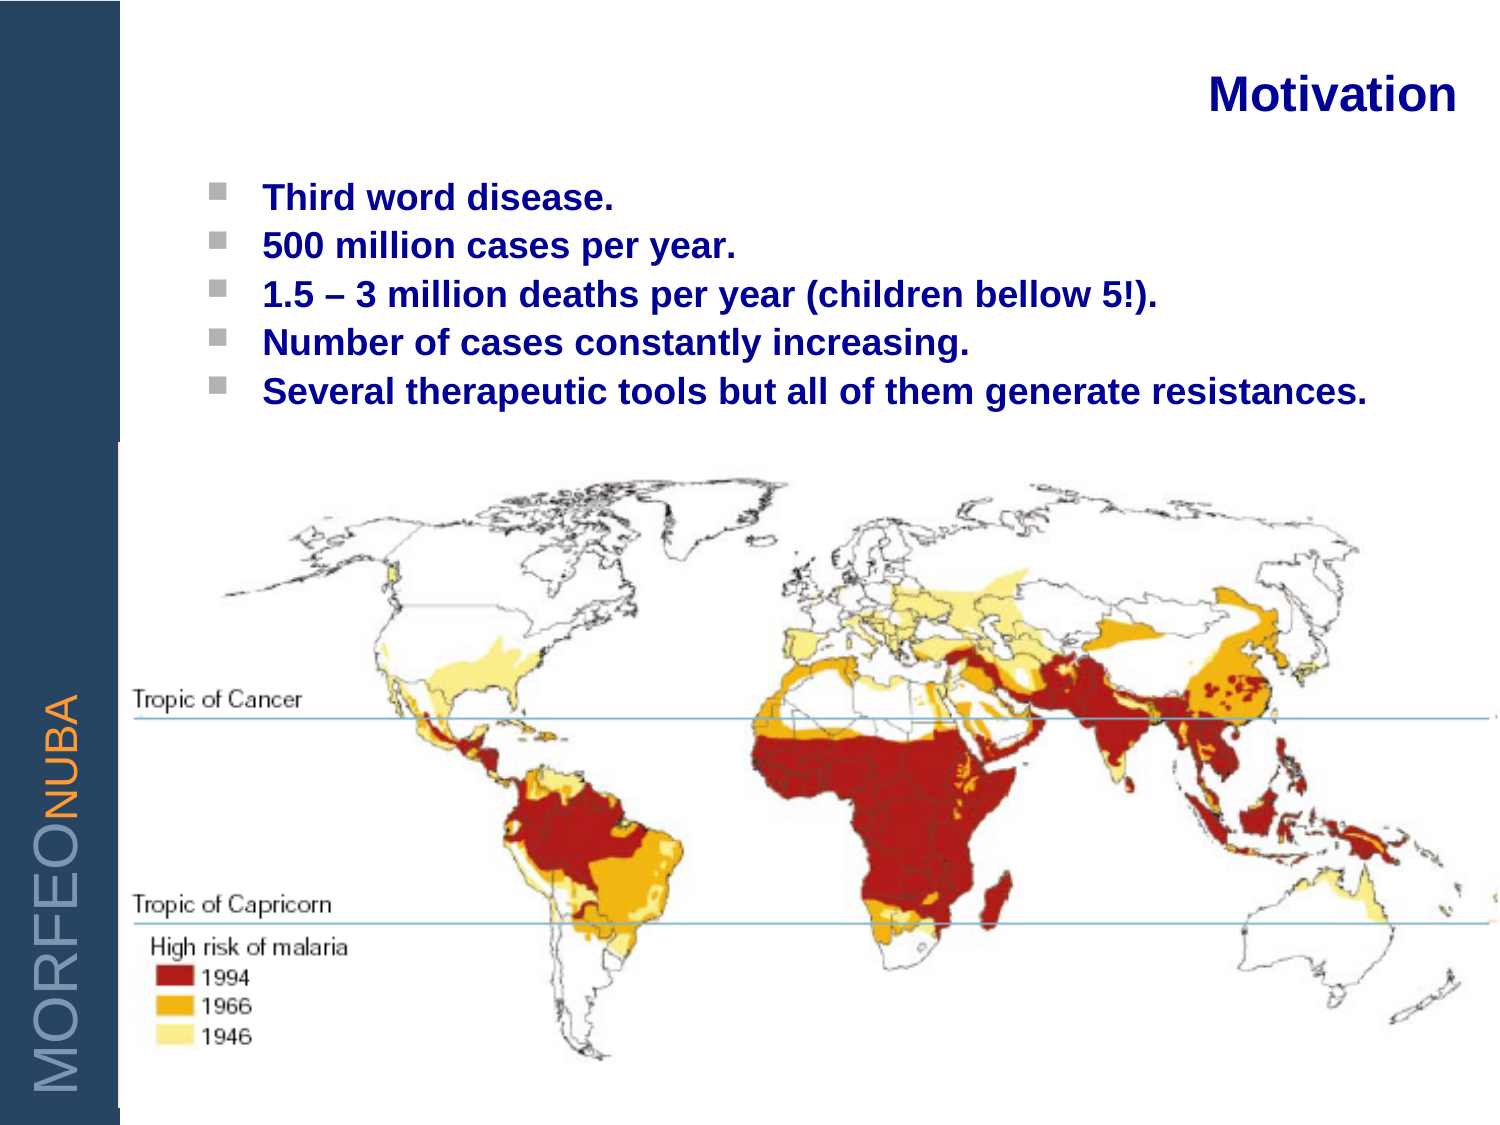

Motivation
Third word disease.
500 million cases per year.
1.5 – 3 million deaths per year (children bellow 5!).
Number of cases constantly increasing.
Several therapeutic tools but all of them generate resistances.